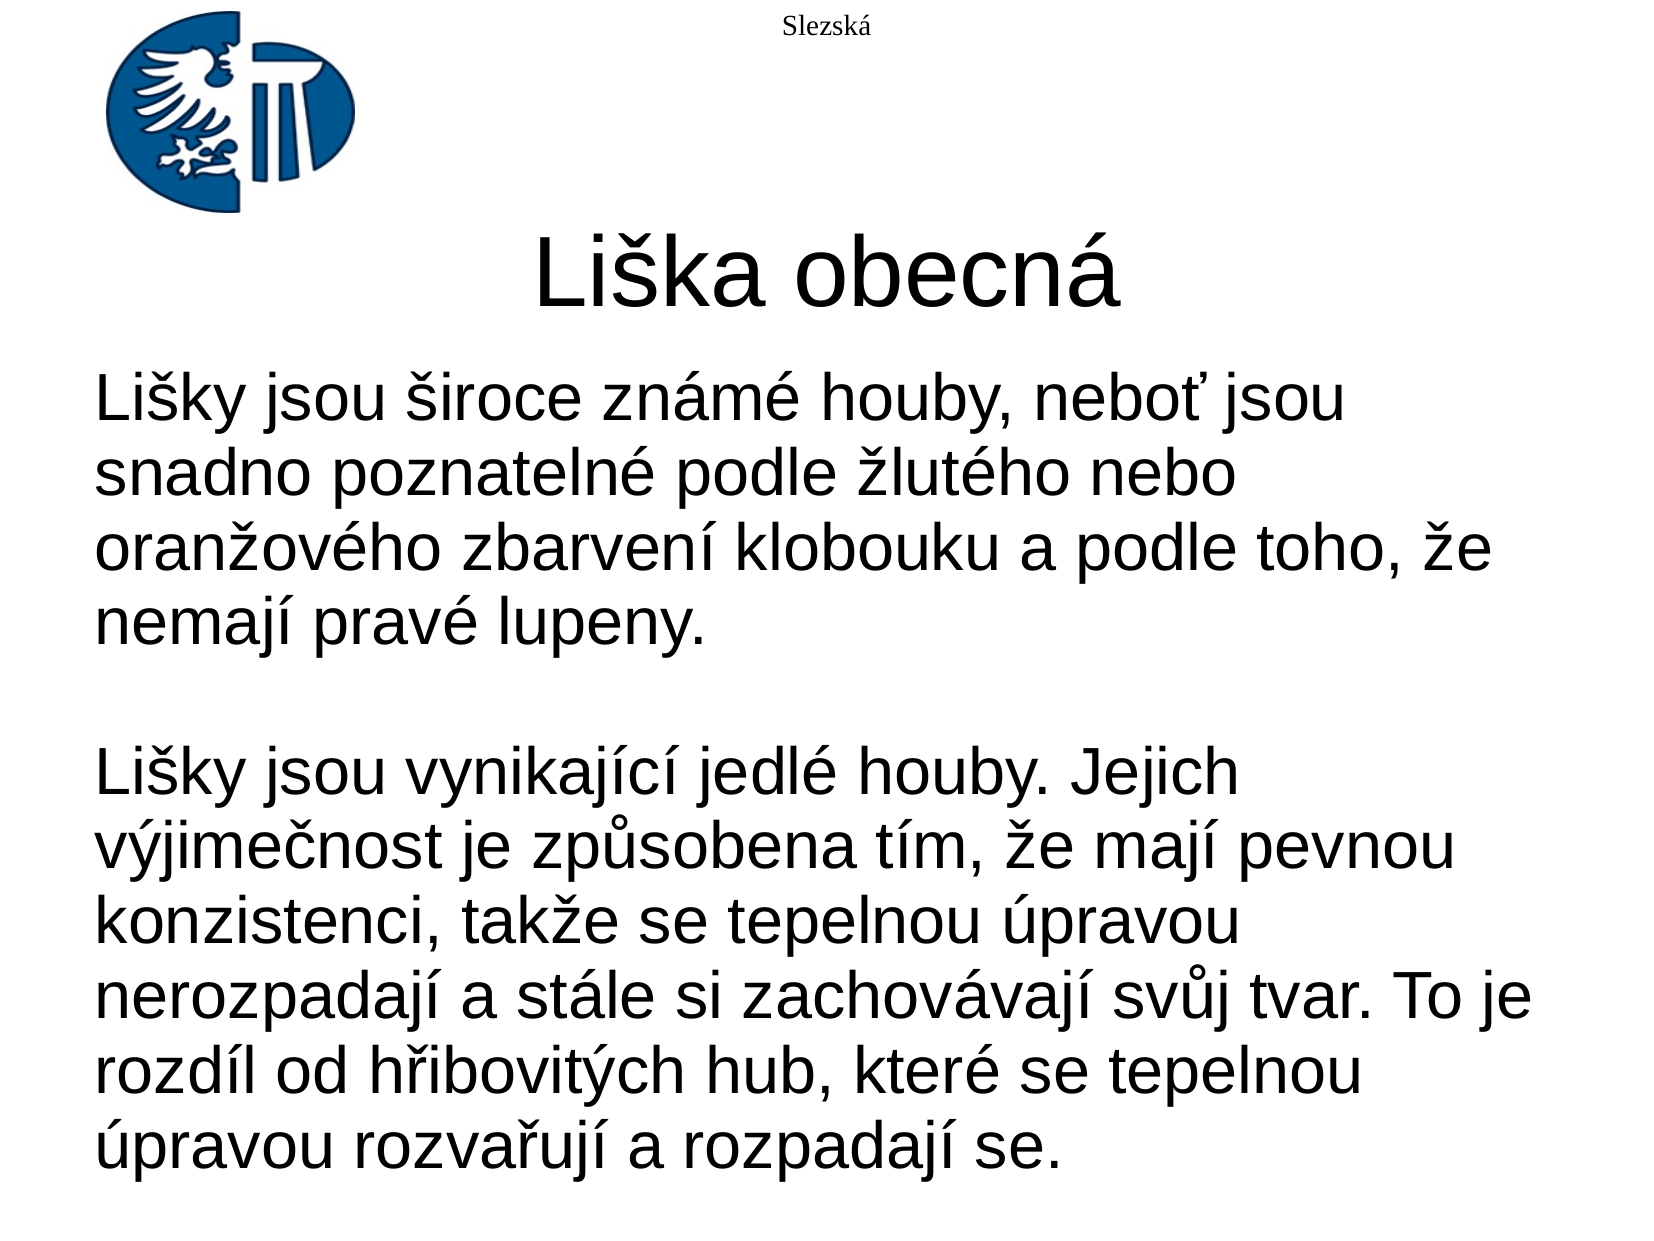

ahoj
# Liška obecná
Lišky jsou široce známé houby, neboť jsou snadno poznatelné podle žlutého nebo oranžového zbarvení klobouku a podle toho, že nemají pravé lupeny.
Lišky jsou vynikající jedlé houby. Jejich výjimečnost je způsobena tím, že mají pevnou konzistenci, takže se tepelnou úpravou nerozpadají a stále si zachovávají svůj tvar. To je rozdíl od hřibovitých hub, které se tepelnou úpravou rozvařují a rozpadají se.